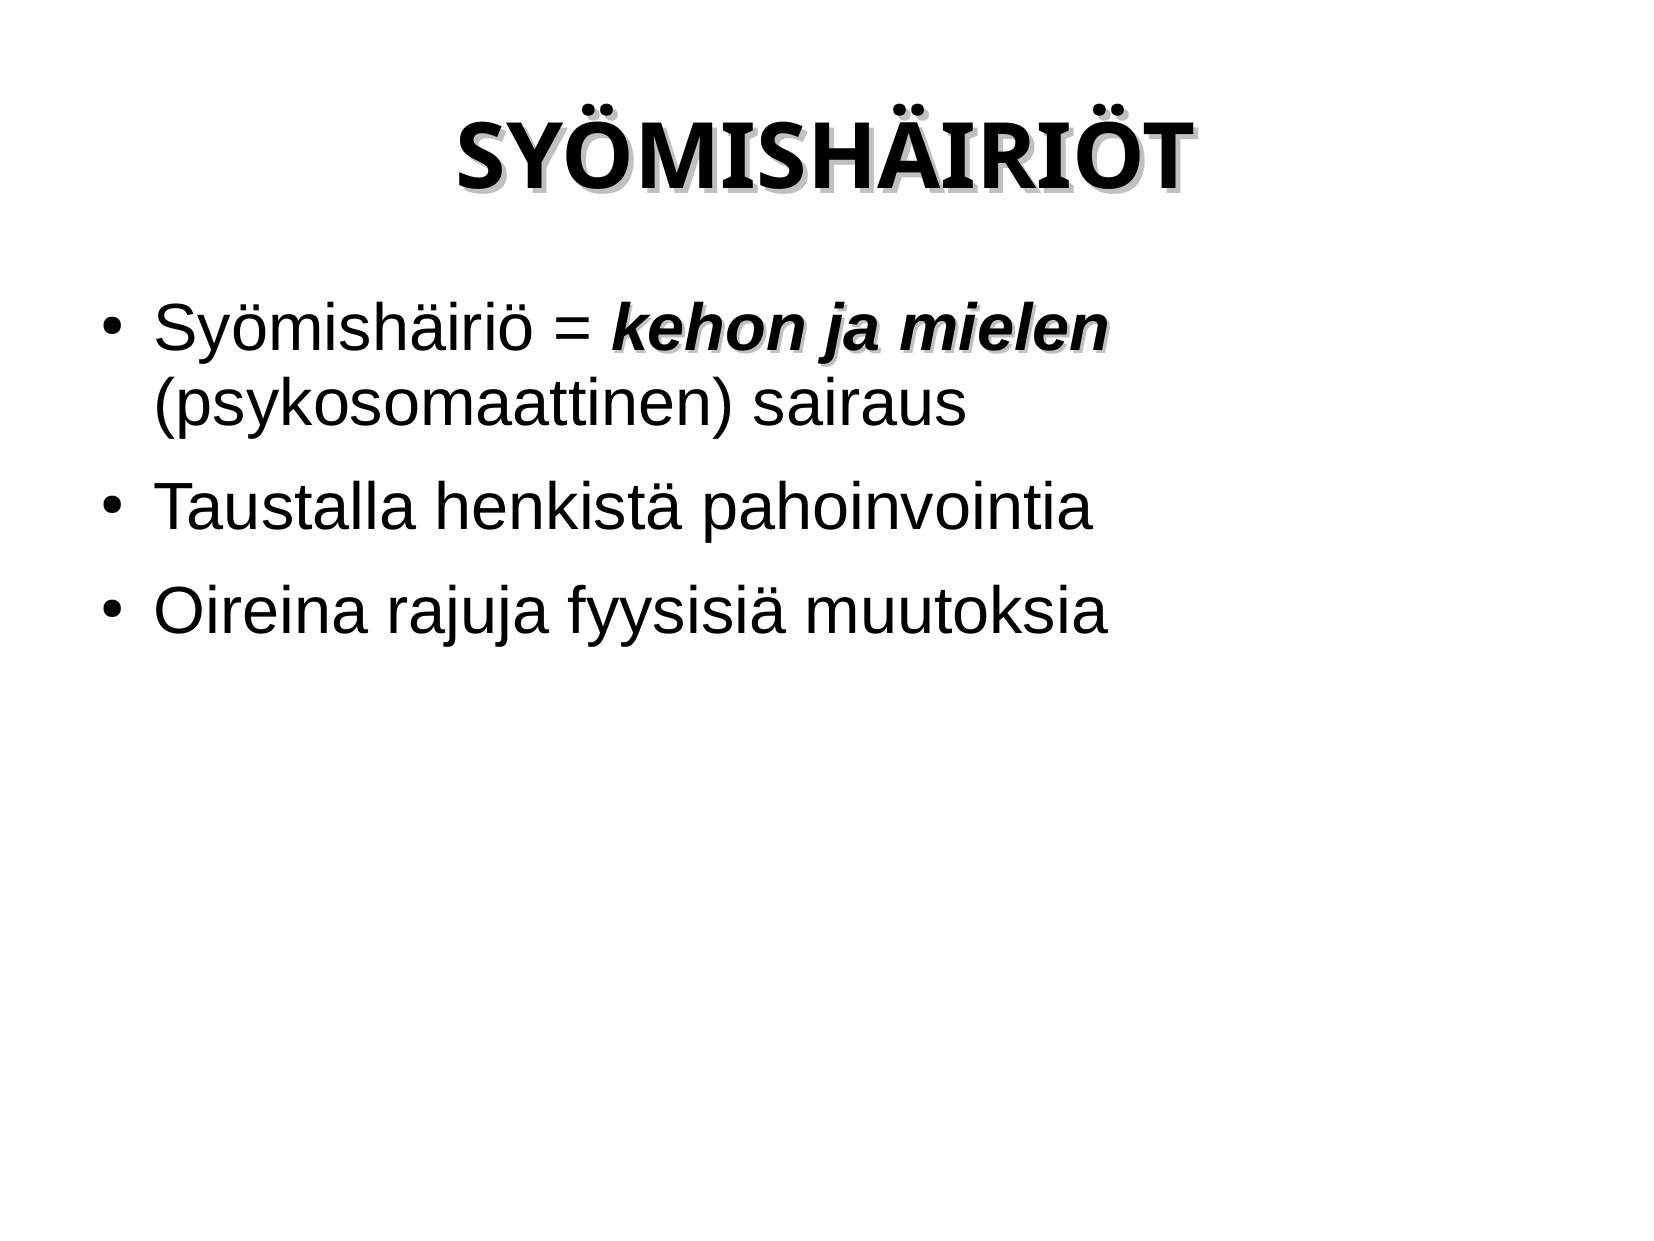

# SYÖMISHÄIRIÖT
Syömishäiriö = kehon ja mielen (psykosomaattinen) sairaus
Taustalla henkistä pahoinvointia
Oireina rajuja fyysisiä muutoksia